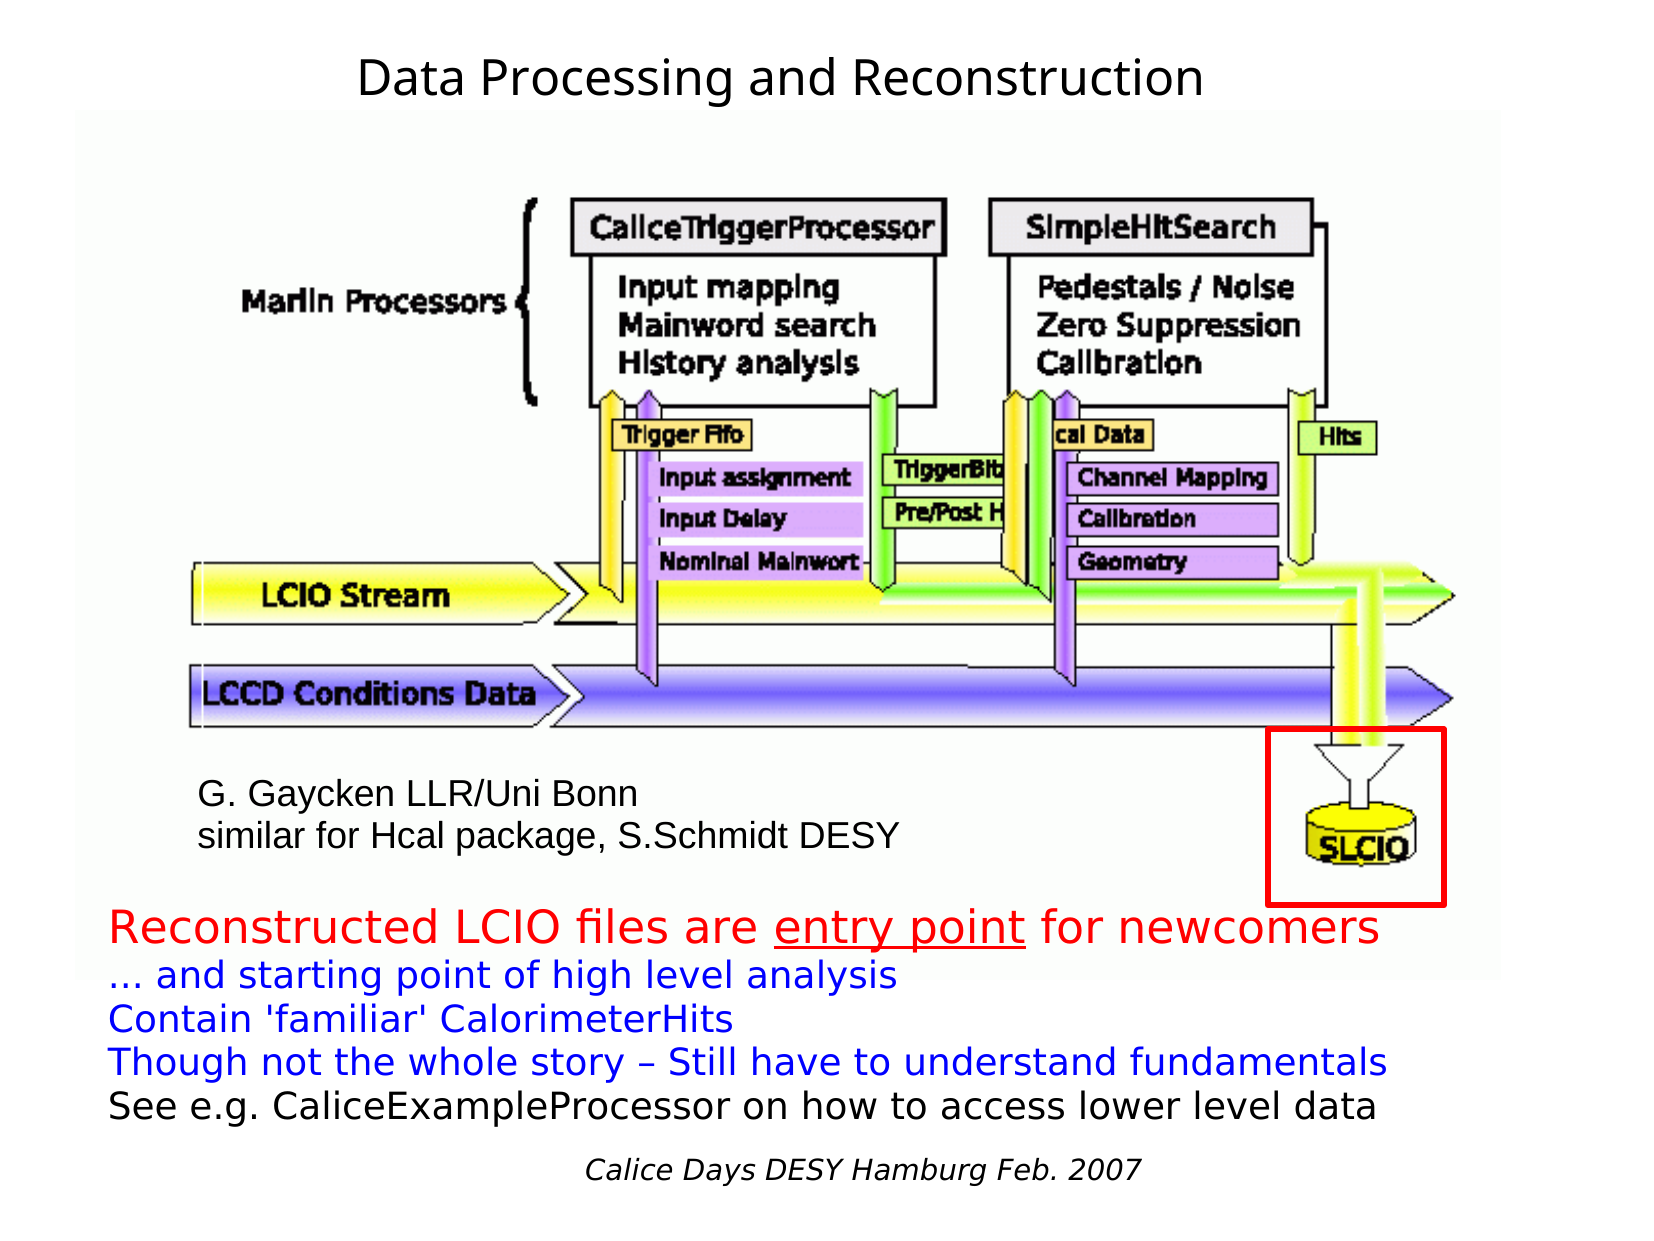

Data Processing and Reconstruction
 .
G. Gaycken LLR/Uni Bonn
similar for Hcal package, S.Schmidt DESY
Reconstructed LCIO files are entry point for newcomers
... and starting point of high level analysis
Contain 'familiar' CalorimeterHits
Though not the whole story – Still have to understand fundamentals
See e.g. CaliceExampleProcessor on how to access lower level data